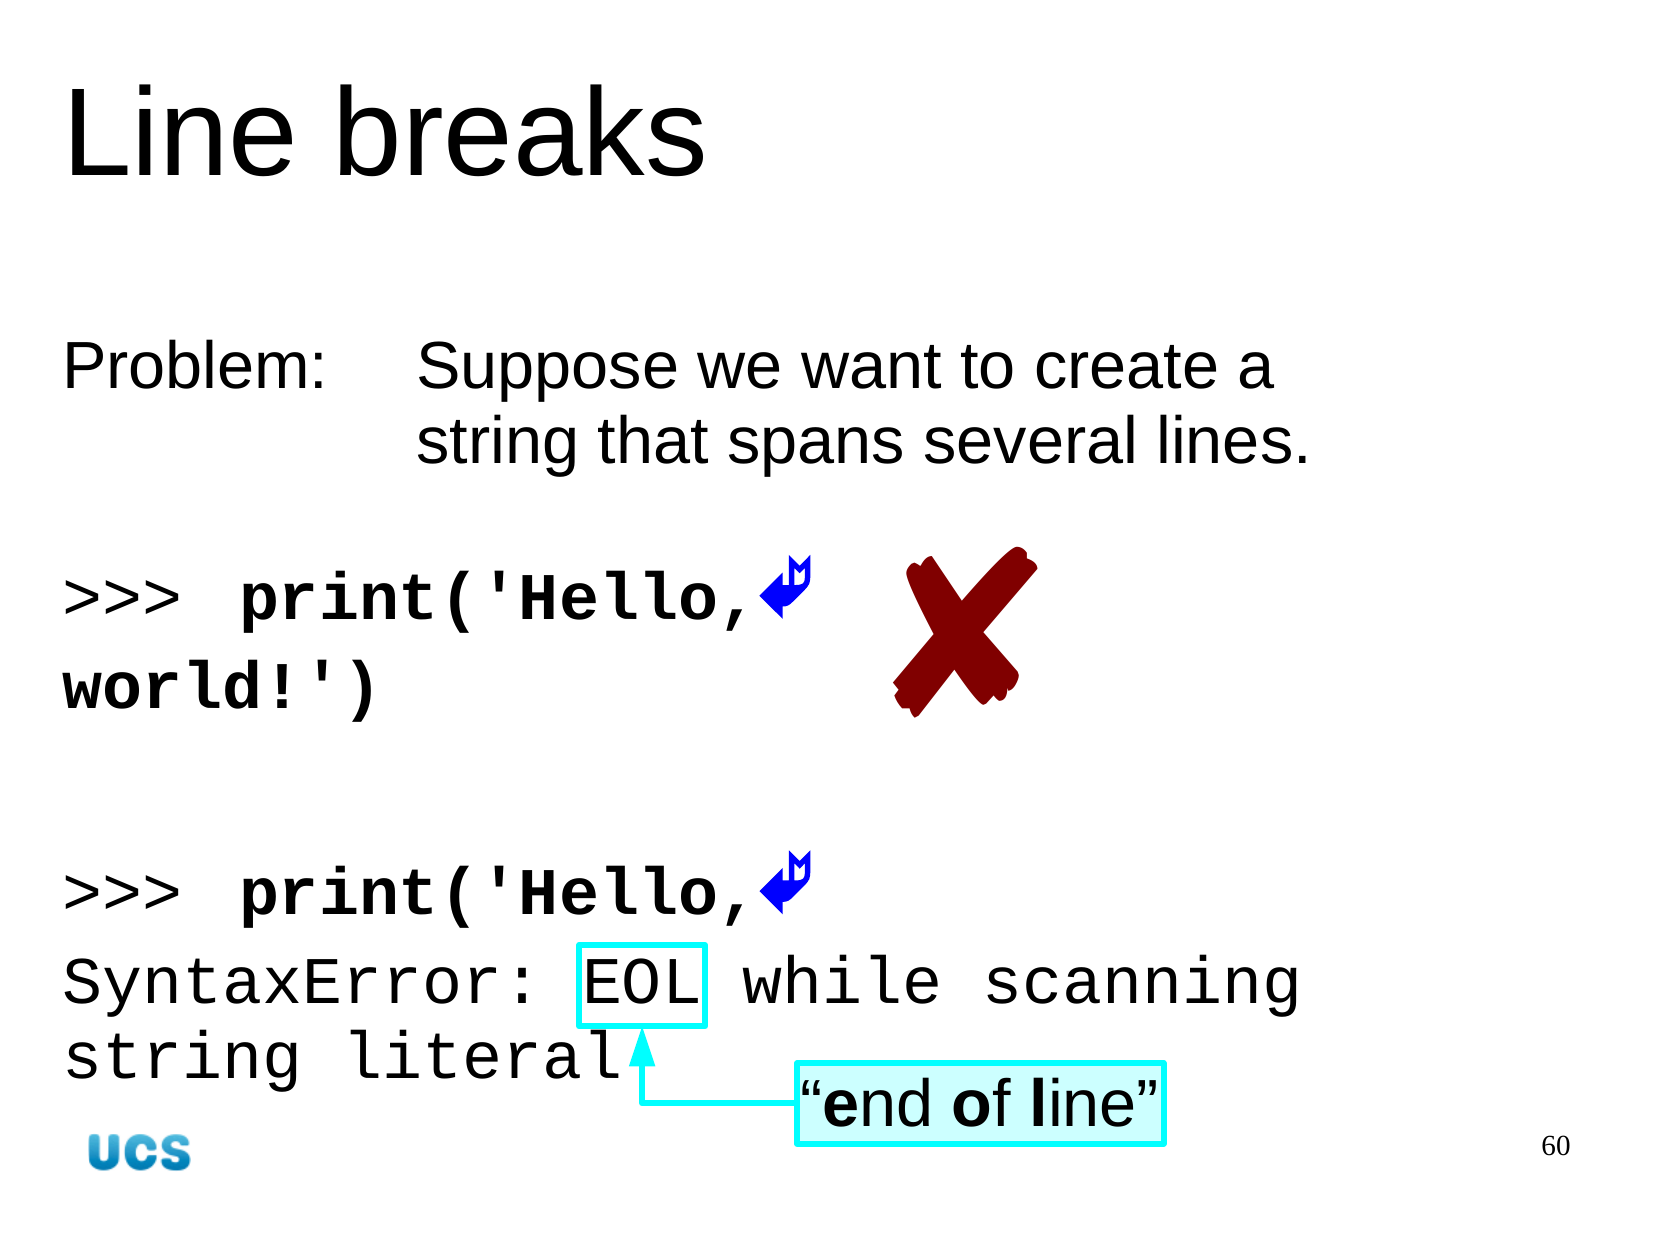

Line breaks
Problem:
Suppose we want to create a
string that spans several lines.
✘
>>>
print('Hello,

world!')
>>>
print('Hello,

SyntaxError:
EOL
while scanning
string literal
“end of line”
60